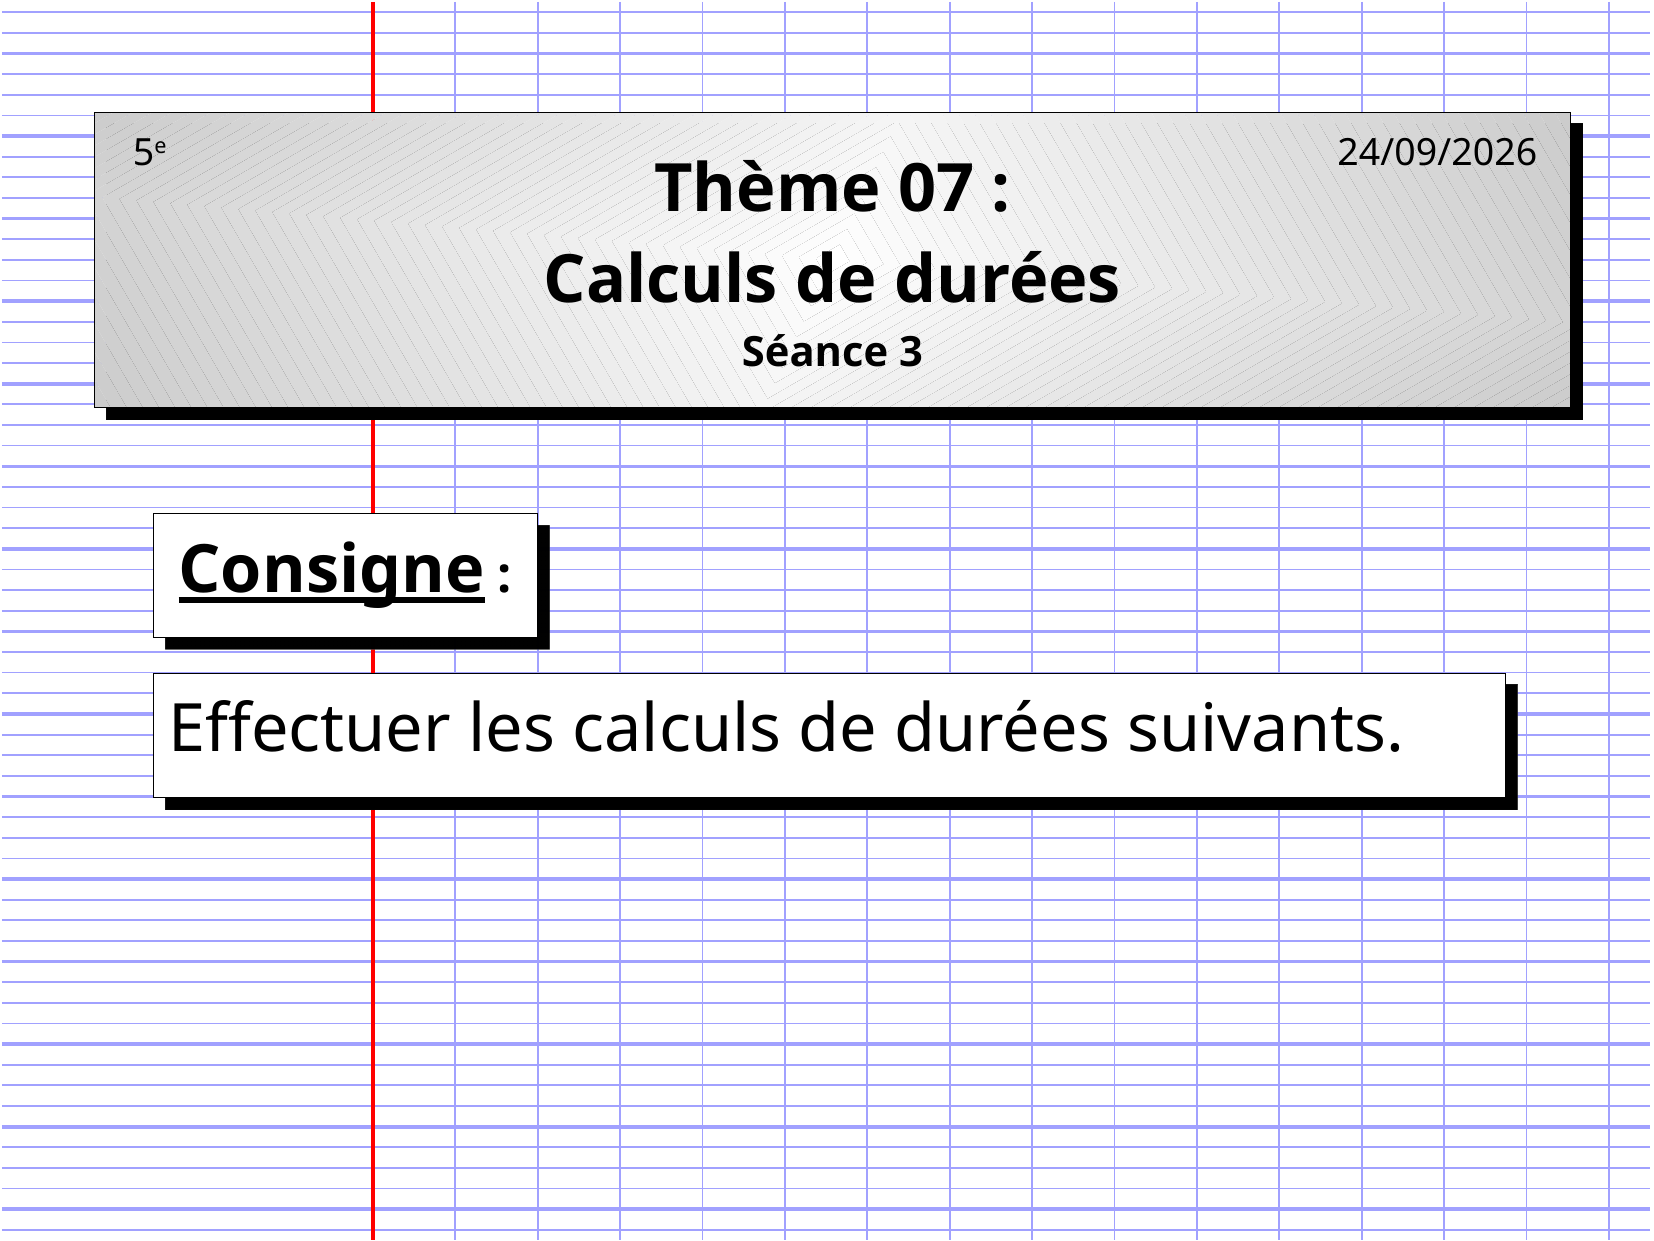

Thème 07 :
Calculs de durées
Séance 3
5e
Consigne :
Effectuer les calculs de durées suivants.